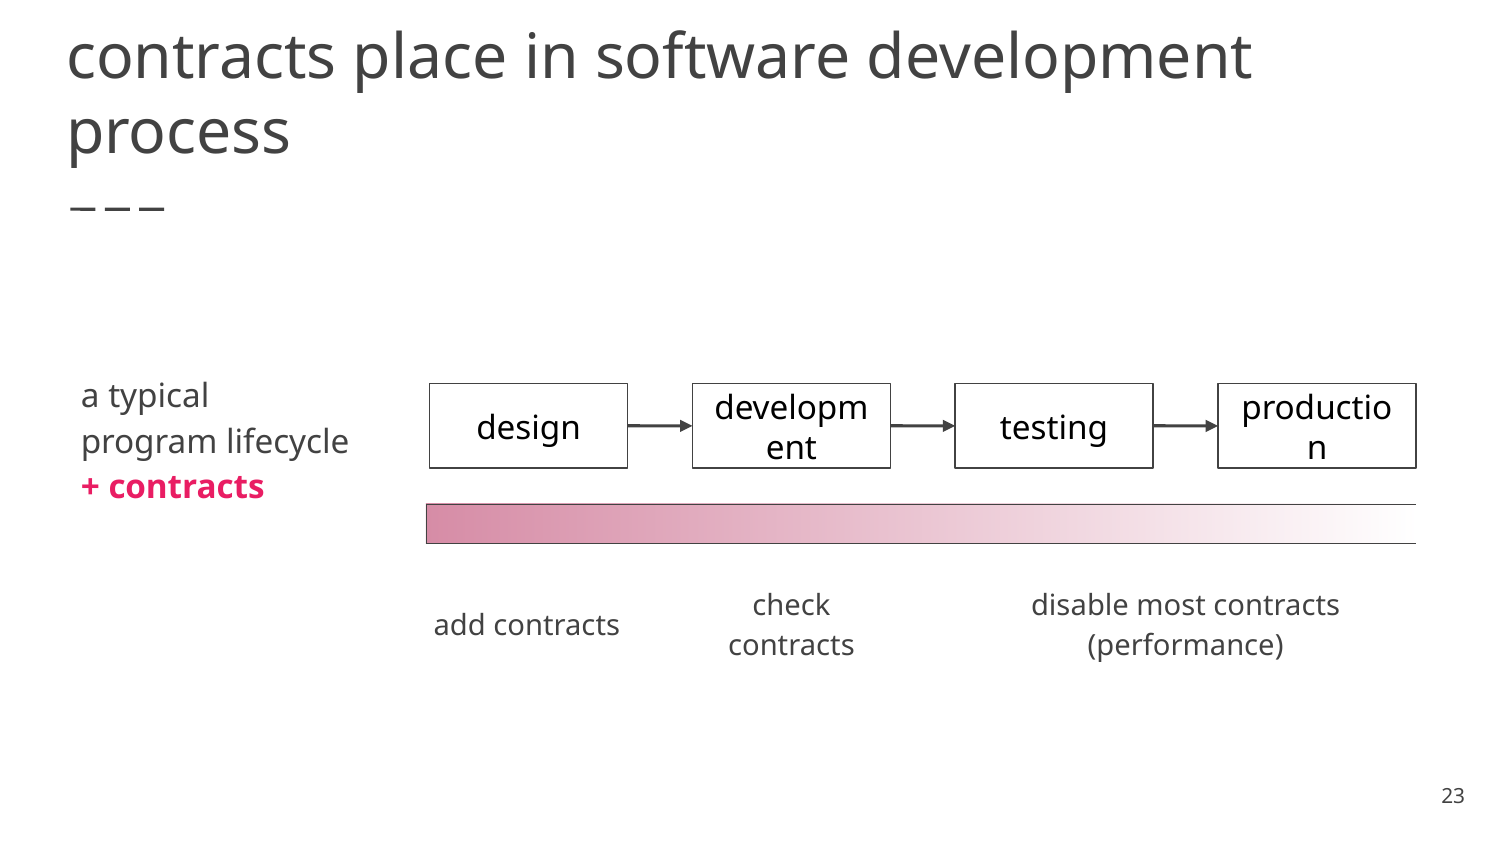

# contracts place in software development process
a typical program lifecycle
+ contracts
design
development
testing
production
add contracts
check contracts
disable most contracts (performance)